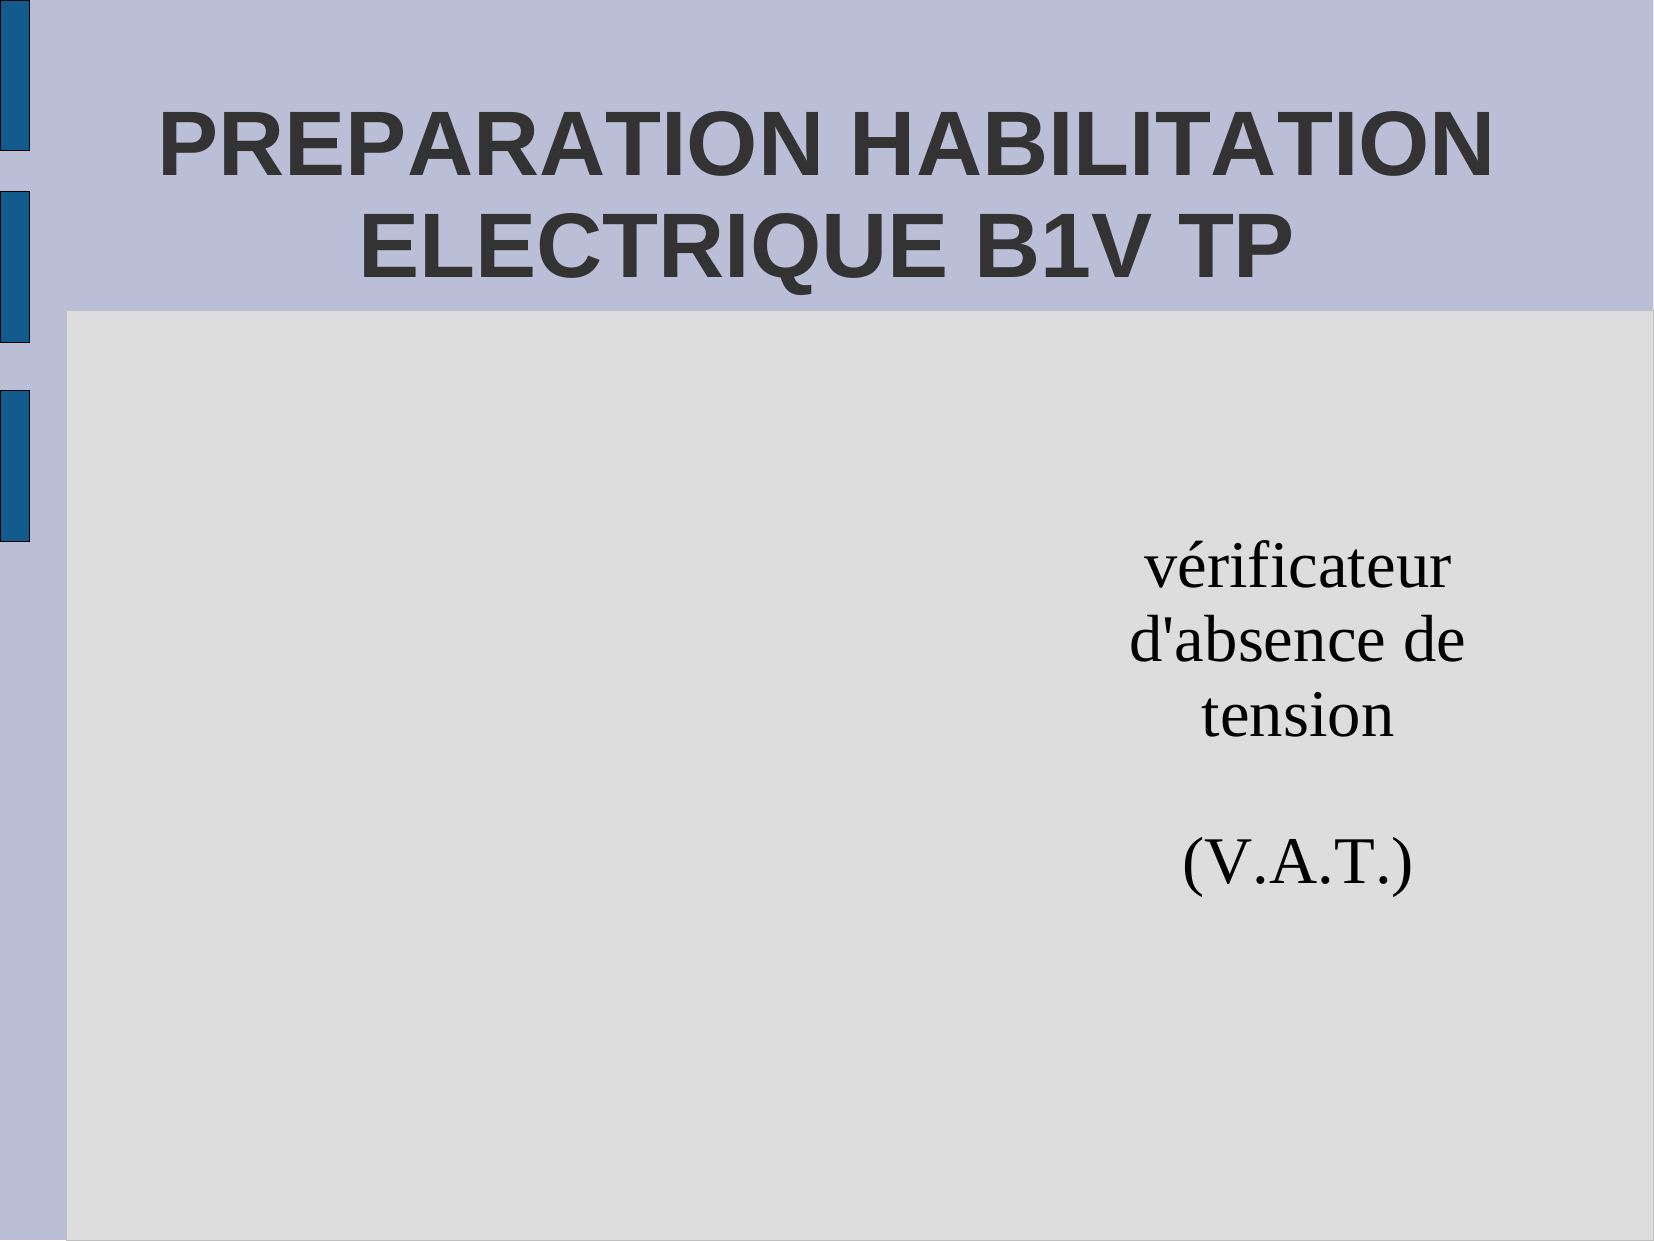

# PREPARATION HABILITATION ELECTRIQUE B1V TP
vérificateur
d'absence de
tension
(V.A.T.)